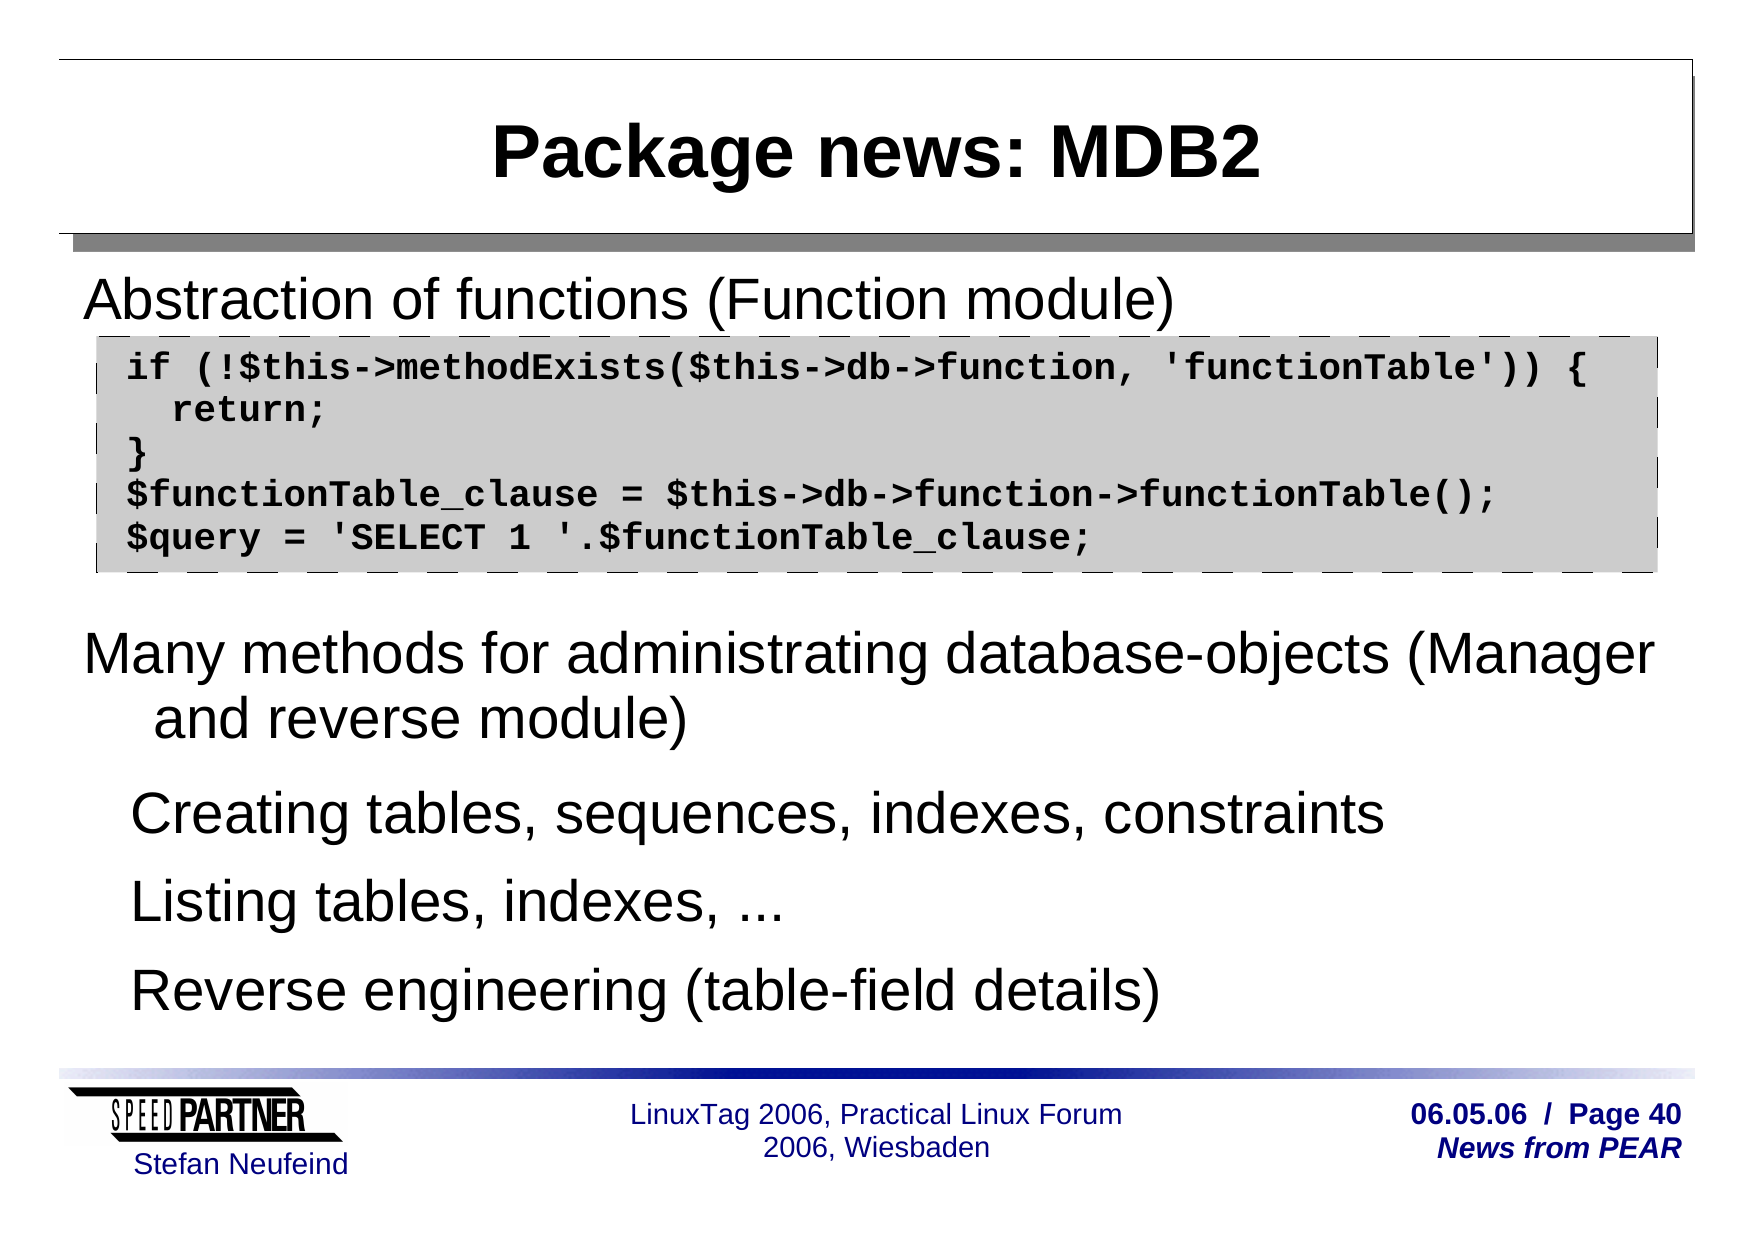

# Package news: MDB2
Abstraction of functions (Function module)
Many methods for administrating database-objects (Manager and reverse module)
Creating tables, sequences, indexes, constraints
Listing tables, indexes, ...
Reverse engineering (table-field details)
if (!$this->methodExists($this->db->function, 'functionTable')) {
 return;
}
$functionTable_clause = $this->db->function->functionTable();
$query = 'SELECT 1 '.$functionTable_clause;